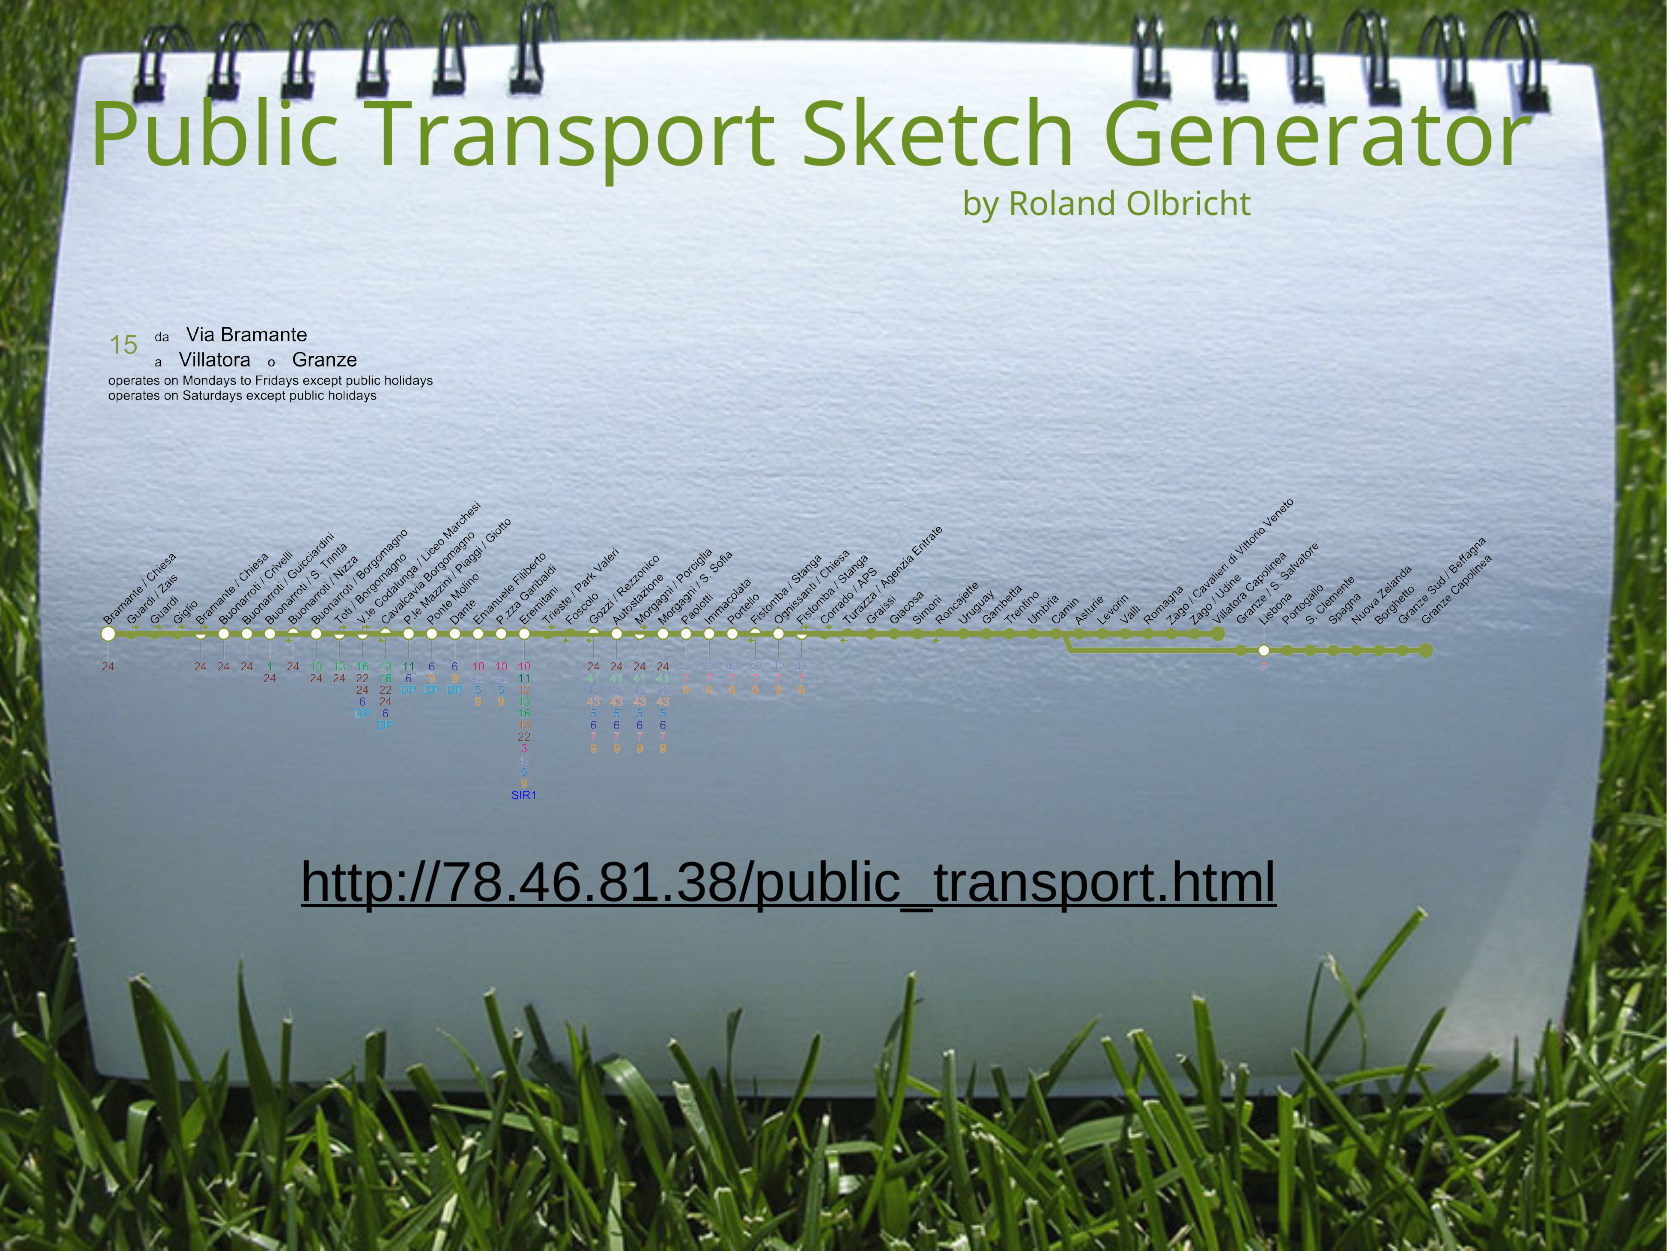

# Public Transport Sketch Generator                                                                                                            by Roland Olbricht
http://78.46.81.38/public_transport.html